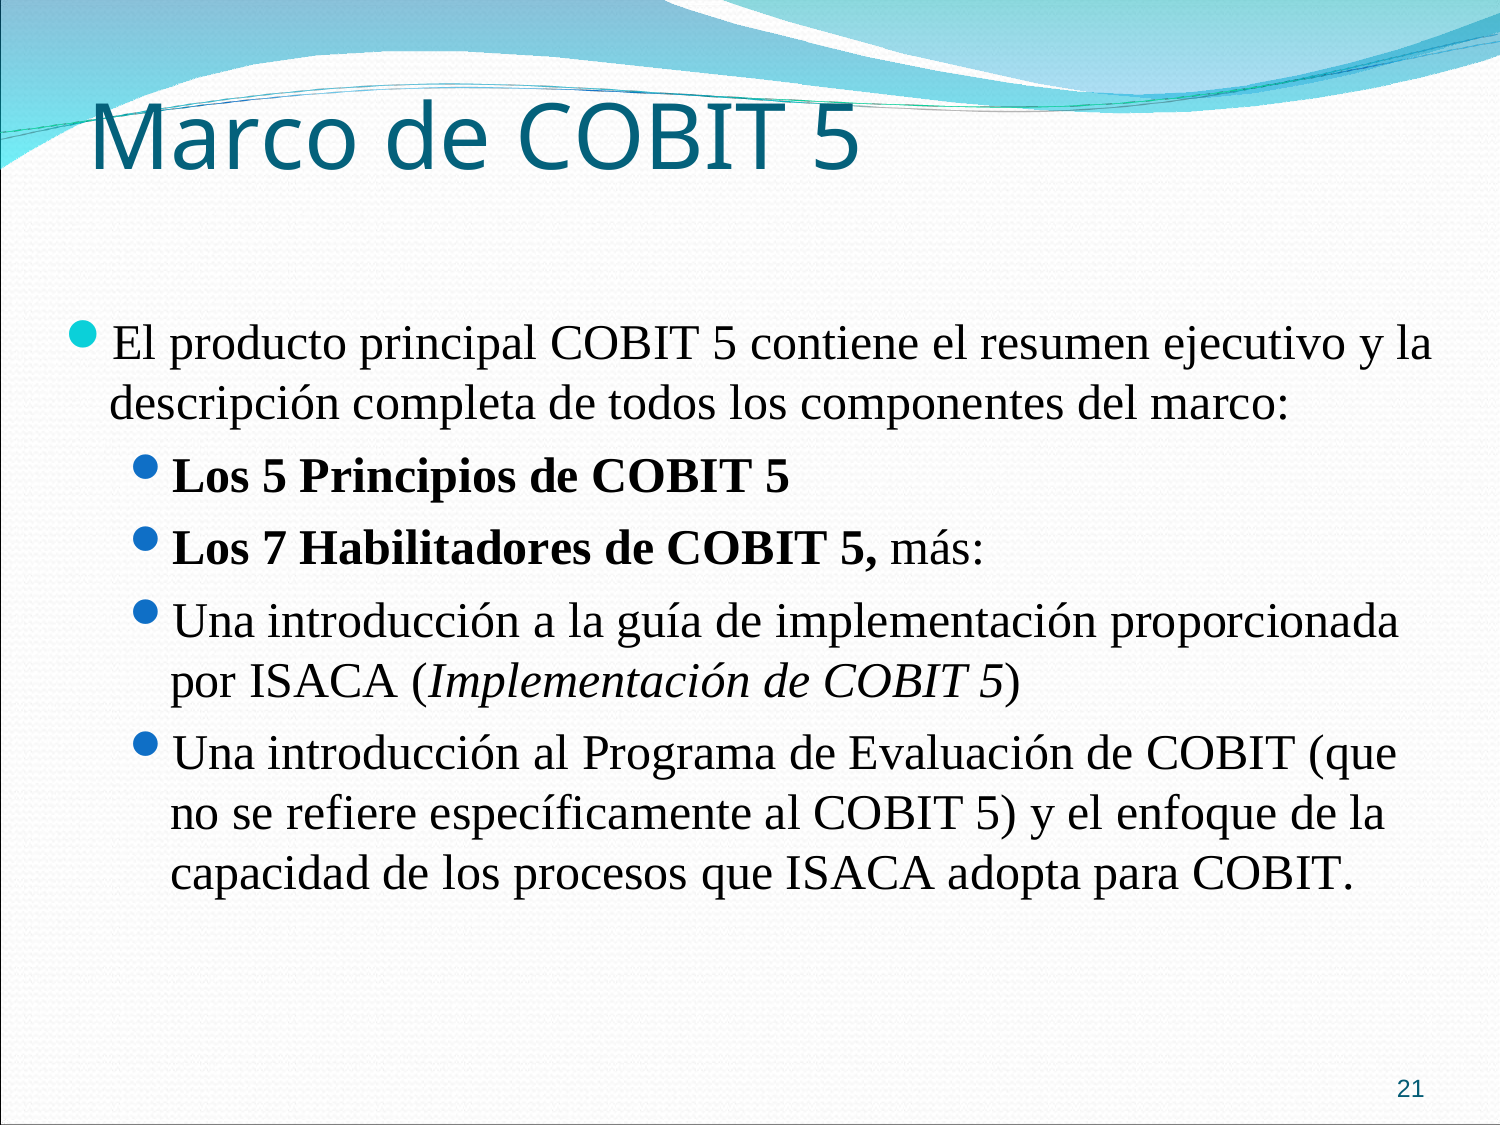

# Marco de COBIT 5
El producto principal COBIT 5 contiene el resumen ejecutivo y la descripción completa de todos los componentes del marco:
Los 5 Principios de COBIT 5
Los 7 Habilitadores de COBIT 5, más:
Una introducción a la guía de implementación proporcionada por ISACA (Implementación de COBIT 5)
Una introducción al Programa de Evaluación de COBIT (que no se refiere específicamente al COBIT 5) y el enfoque de la capacidad de los procesos que ISACA adopta para COBIT.